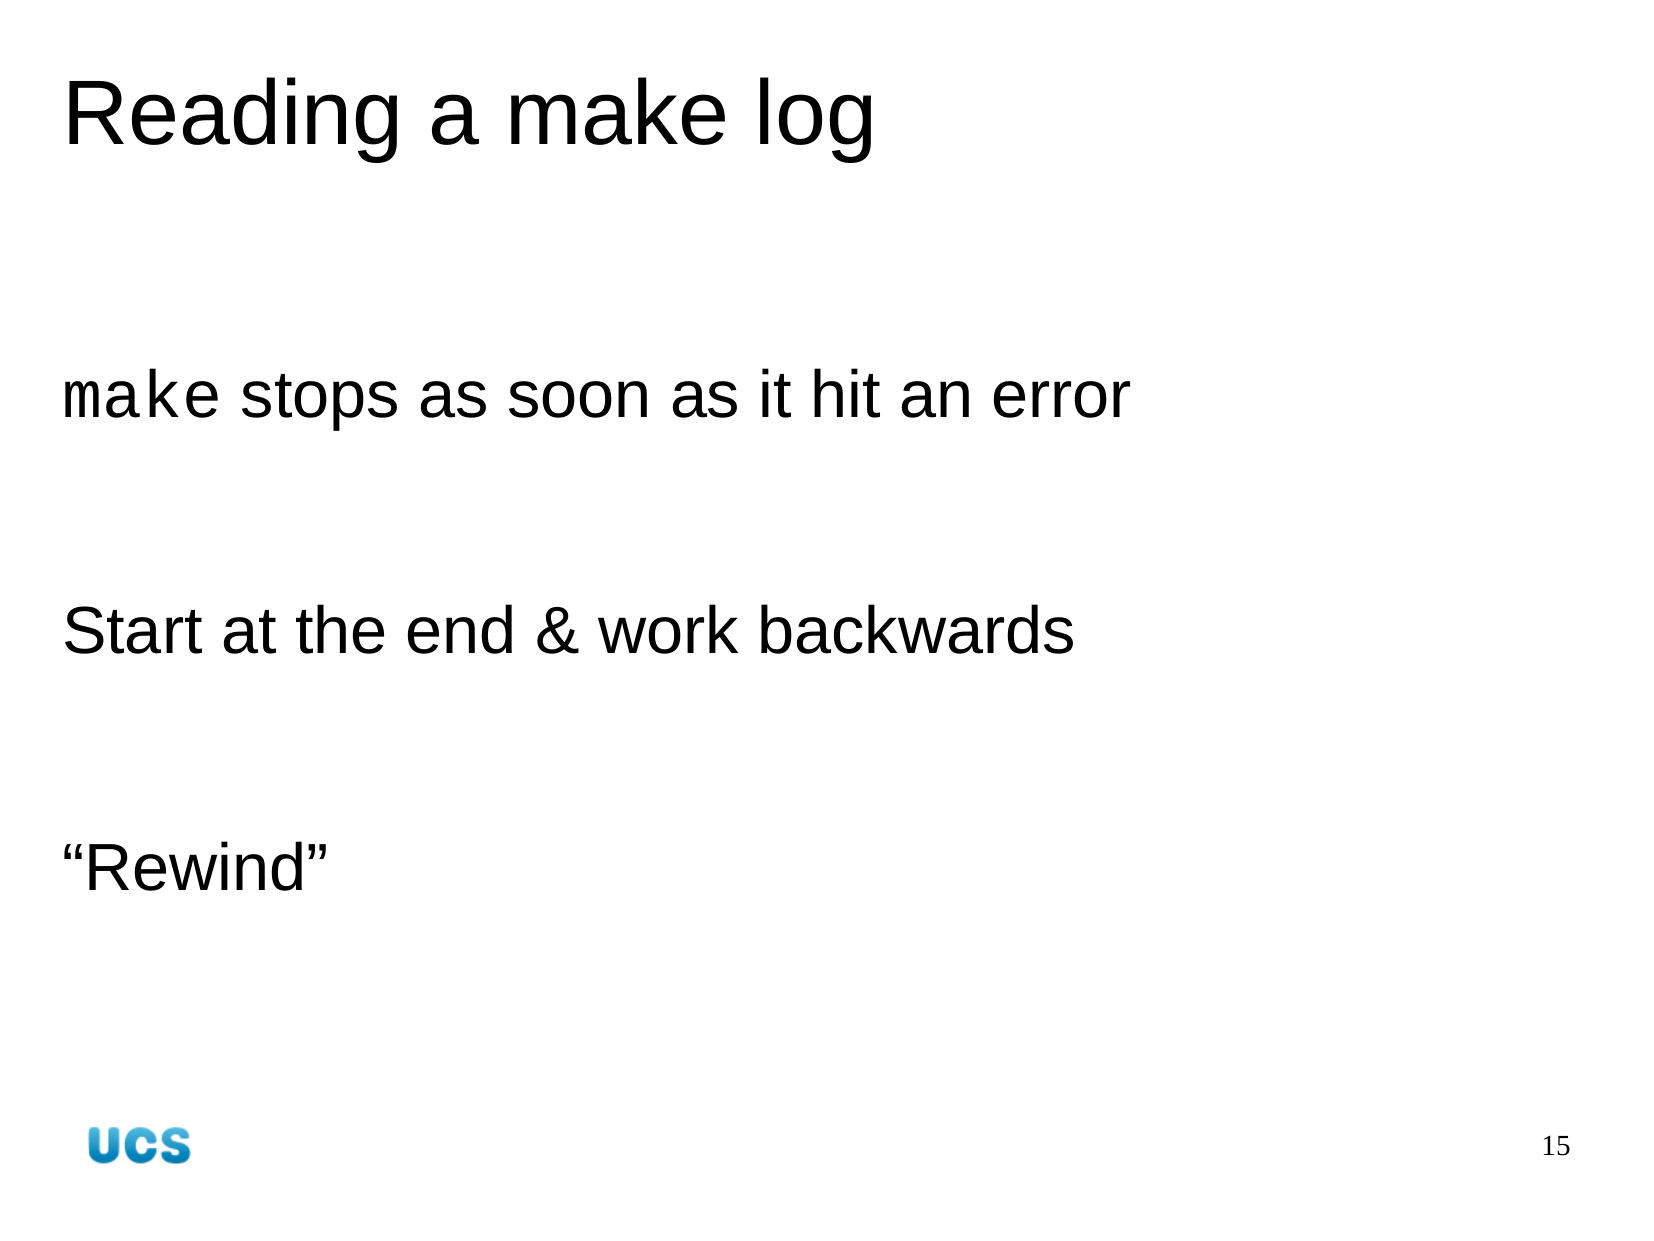

Reading a make log
make stops as soon as it hit an error
Start at the end & work backwards
“Rewind”
15